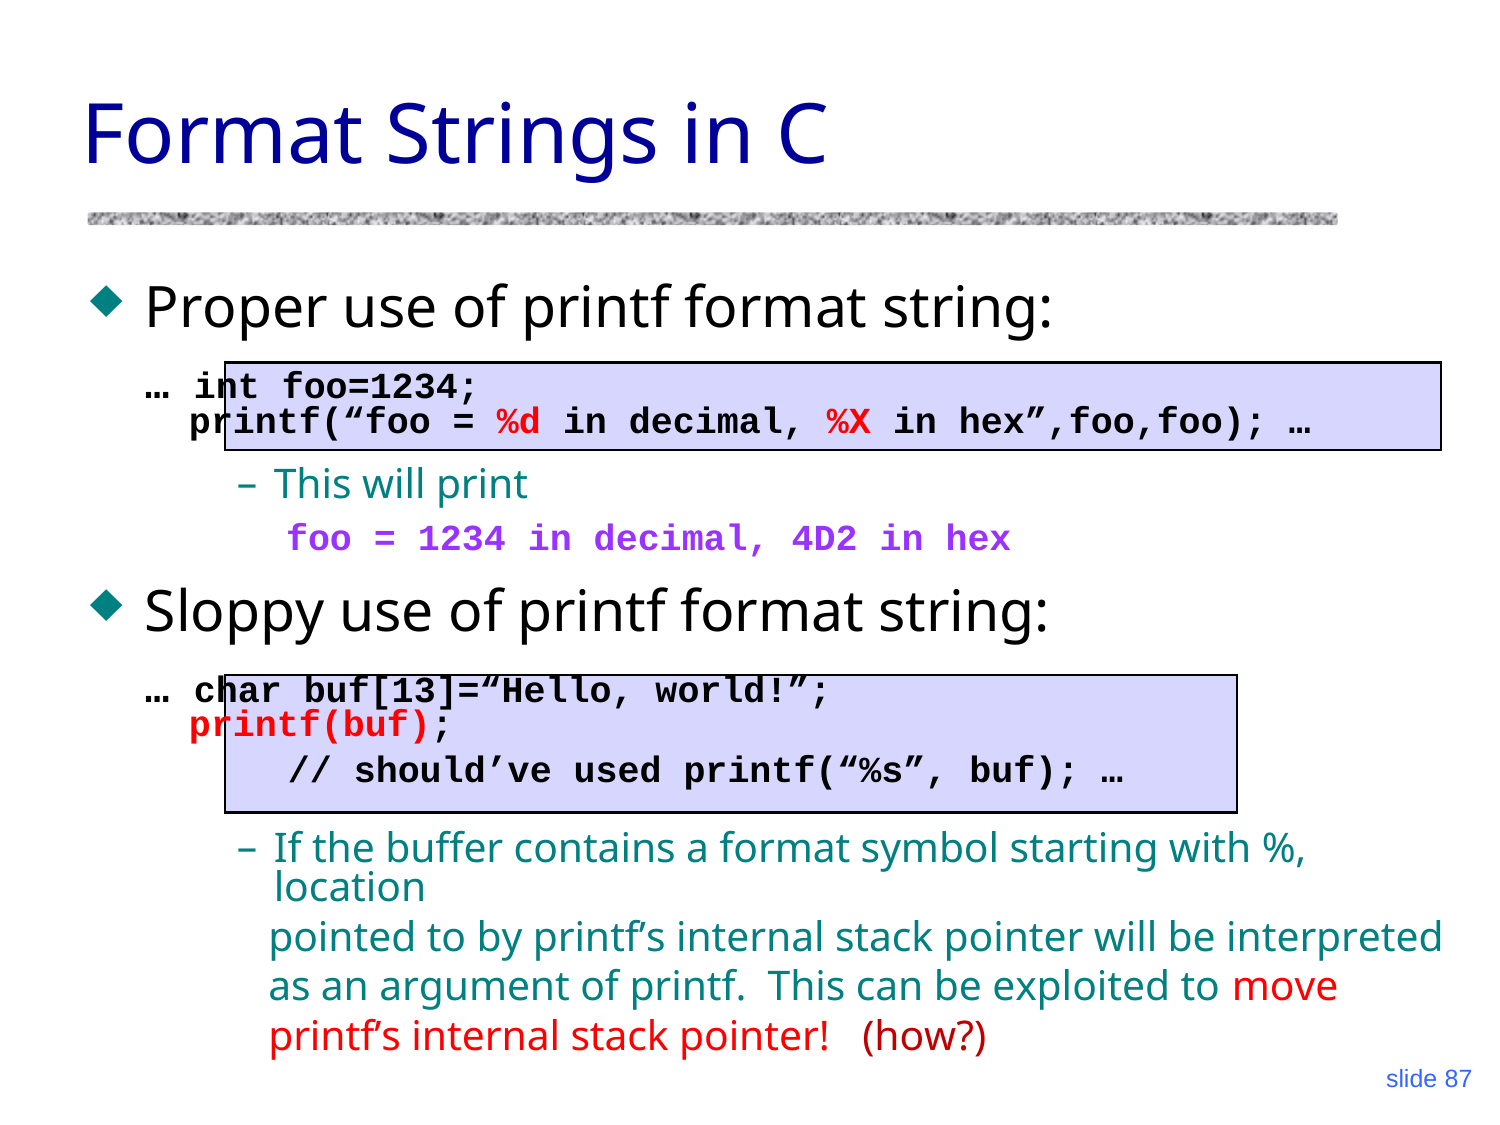

Format Strings in C
# Proper use of printf format string:
		… int foo=1234;
 		 printf(“foo = %d in decimal, %X in hex”,foo,foo); …
This will print
 foo = 1234 in decimal, 4D2 in hex
Sloppy use of printf format string:
		… char buf[13]=“Hello, world!”;
 		 printf(buf);
 // should’ve used printf(“%s”, buf); …
If the buffer contains a format symbol starting with %, location
 pointed to by printf’s internal stack pointer will be interpreted
 as an argument of printf. This can be exploited to move
 printf’s internal stack pointer! (how?)
slide